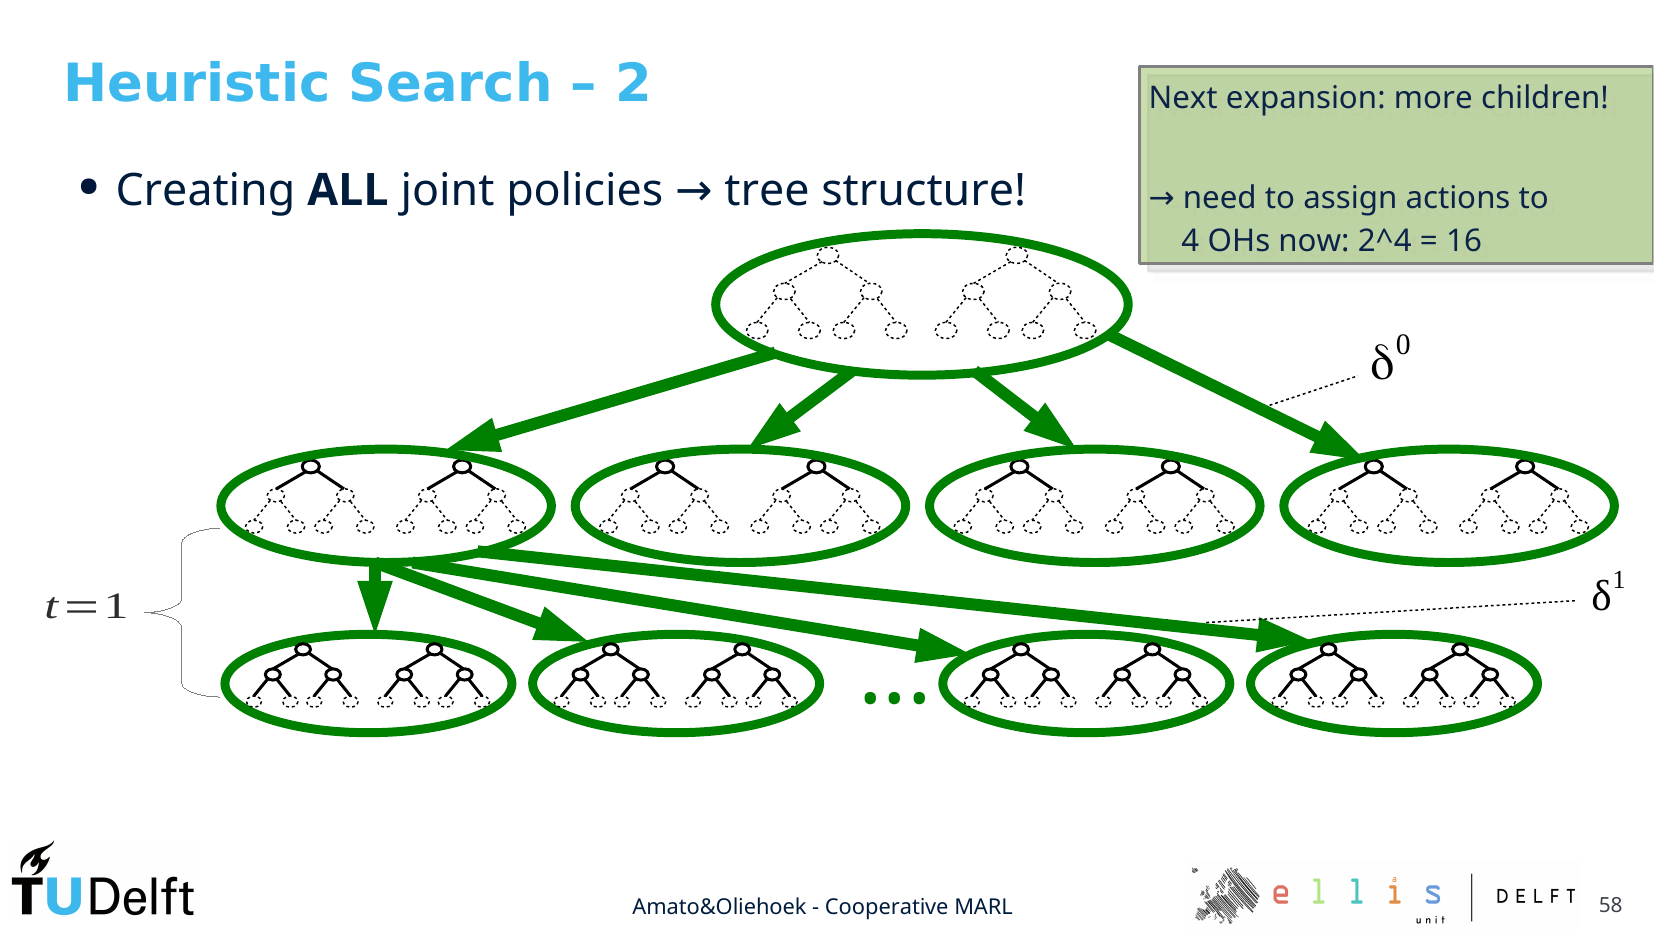

# Heuristic Search – 2
Next expansion: more children!
→ need to assign actions to
 4 OHs now: 2^4 = 16
Creating ALL joint policies → tree structure!
...
Amato&Oliehoek - Cooperative MARL